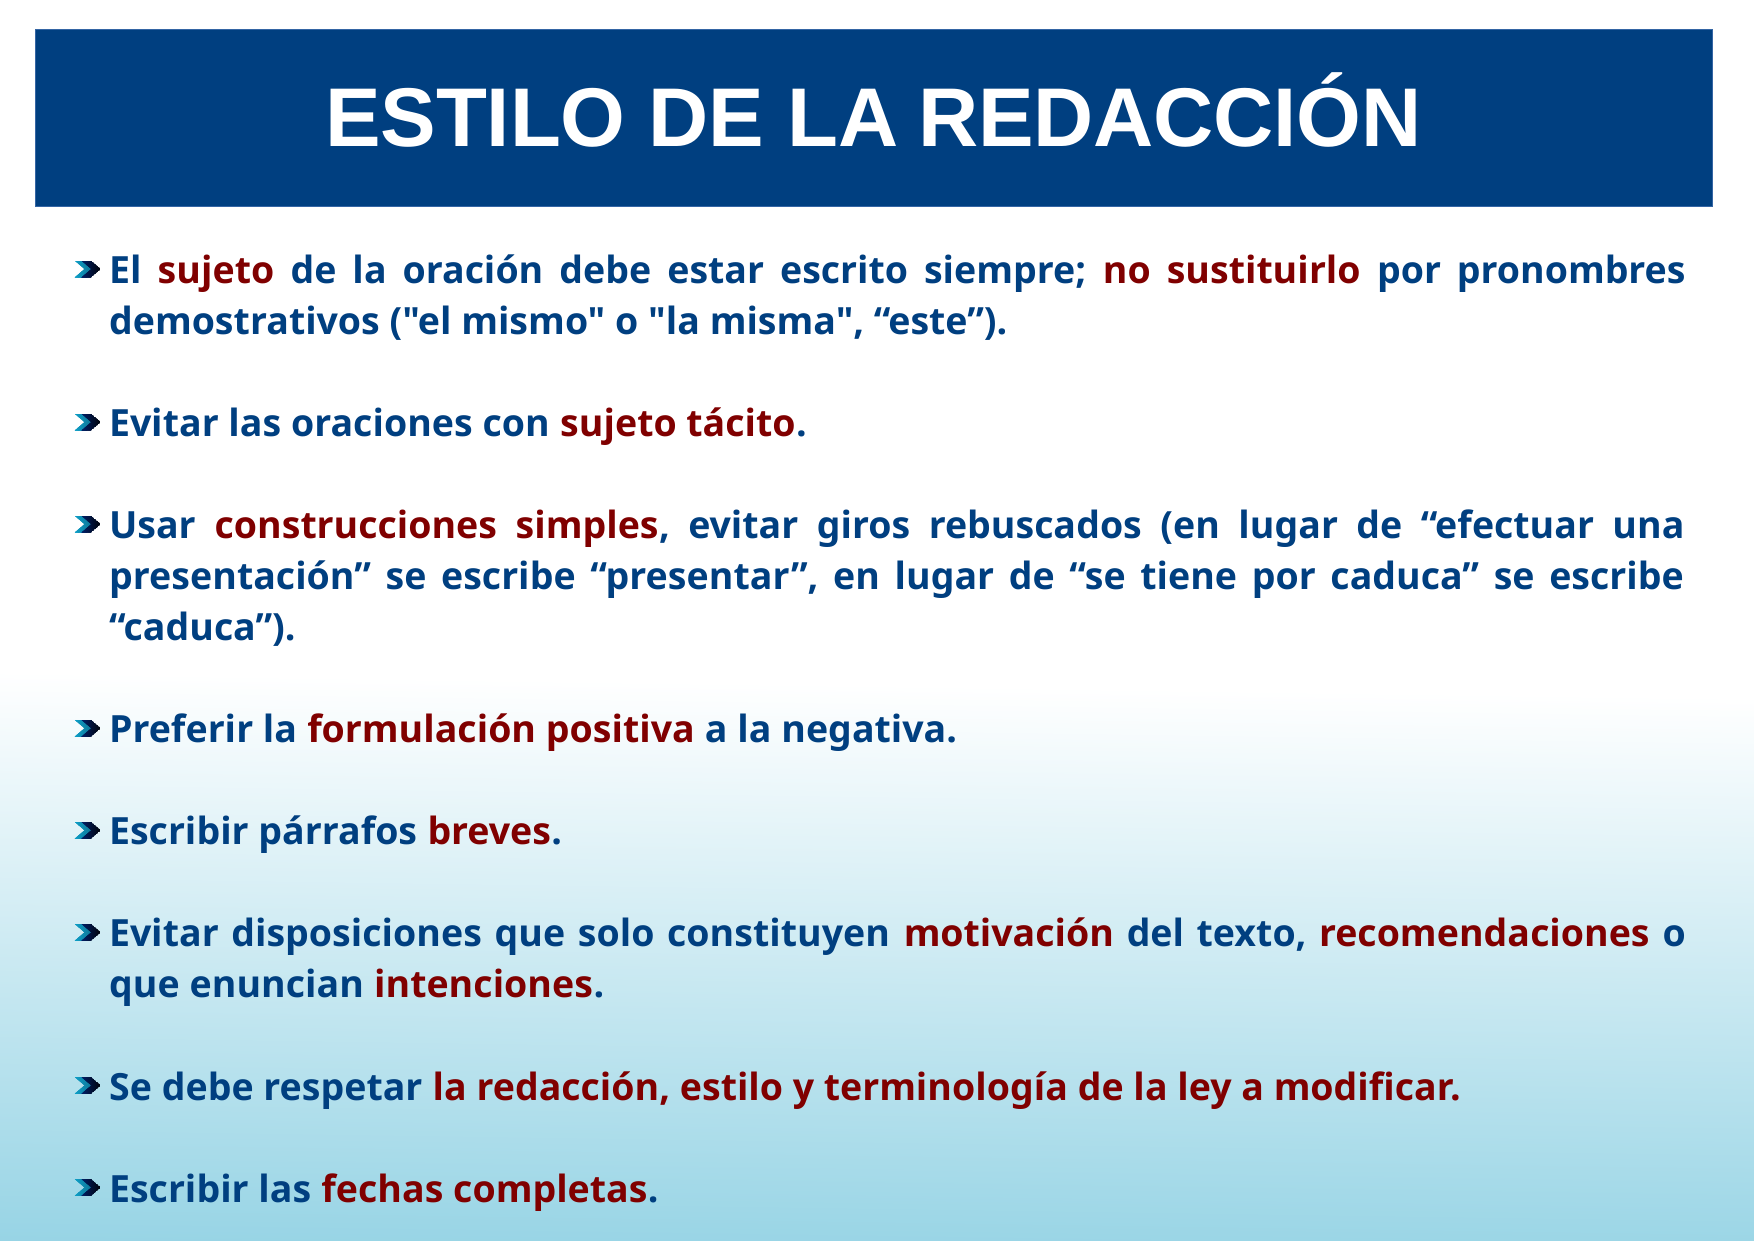

ESTILO DE LA REDACCIÓN
El sujeto de la oración debe estar escrito siempre; no sustituirlo por pronombres demostrativos ("el mismo" o "la misma", “este”).
Evitar las oraciones con sujeto tácito.
Usar construcciones simples, evitar giros rebuscados (en lugar de “efectuar una presentación” se escribe “presentar”, en lugar de “se tiene por caduca” se escribe “caduca”).
Preferir la formulación positiva a la negativa.
Escribir párrafos breves.
Evitar disposiciones que solo constituyen motivación del texto, recomendaciones o que enuncian intenciones.
Se debe respetar la redacción, estilo y terminología de la ley a modificar.
Escribir las fechas completas.